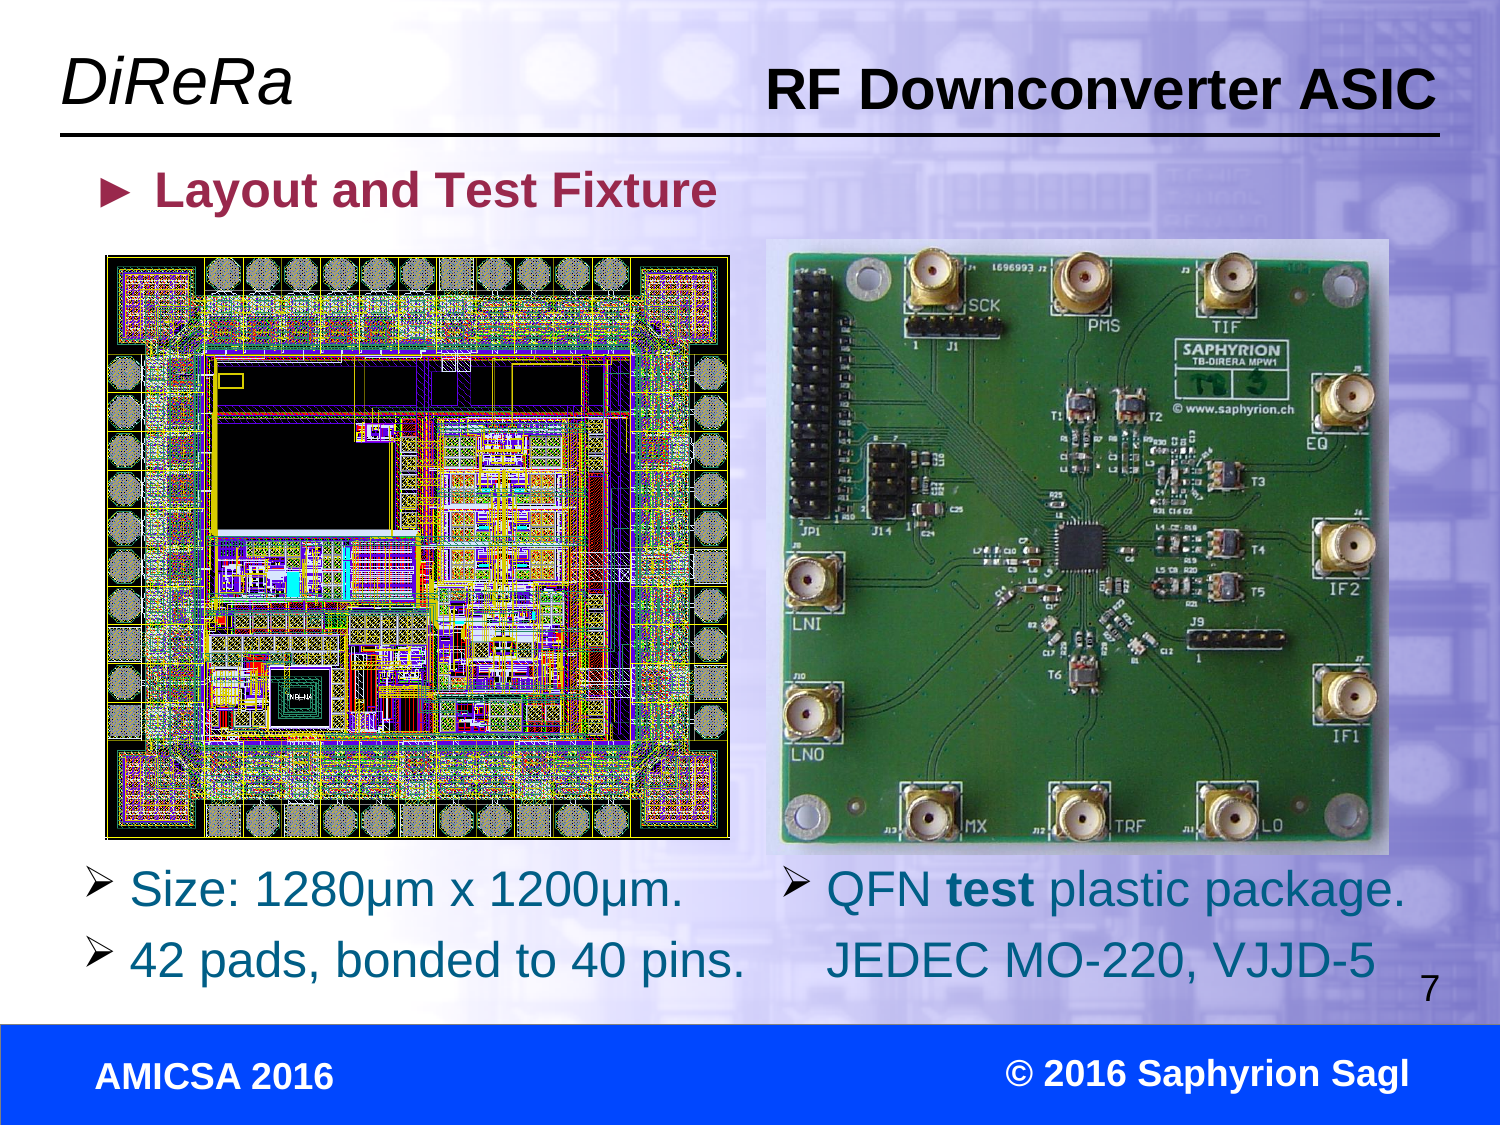

RF Downconverter ASIC
► Layout and Test Fixture
Size: 1280μm x 1200μm.
42 pads, bonded to 40 pins.
QFN test plastic package.
JEDEC MO-220, VJJD-5
7
AMICSA 2016